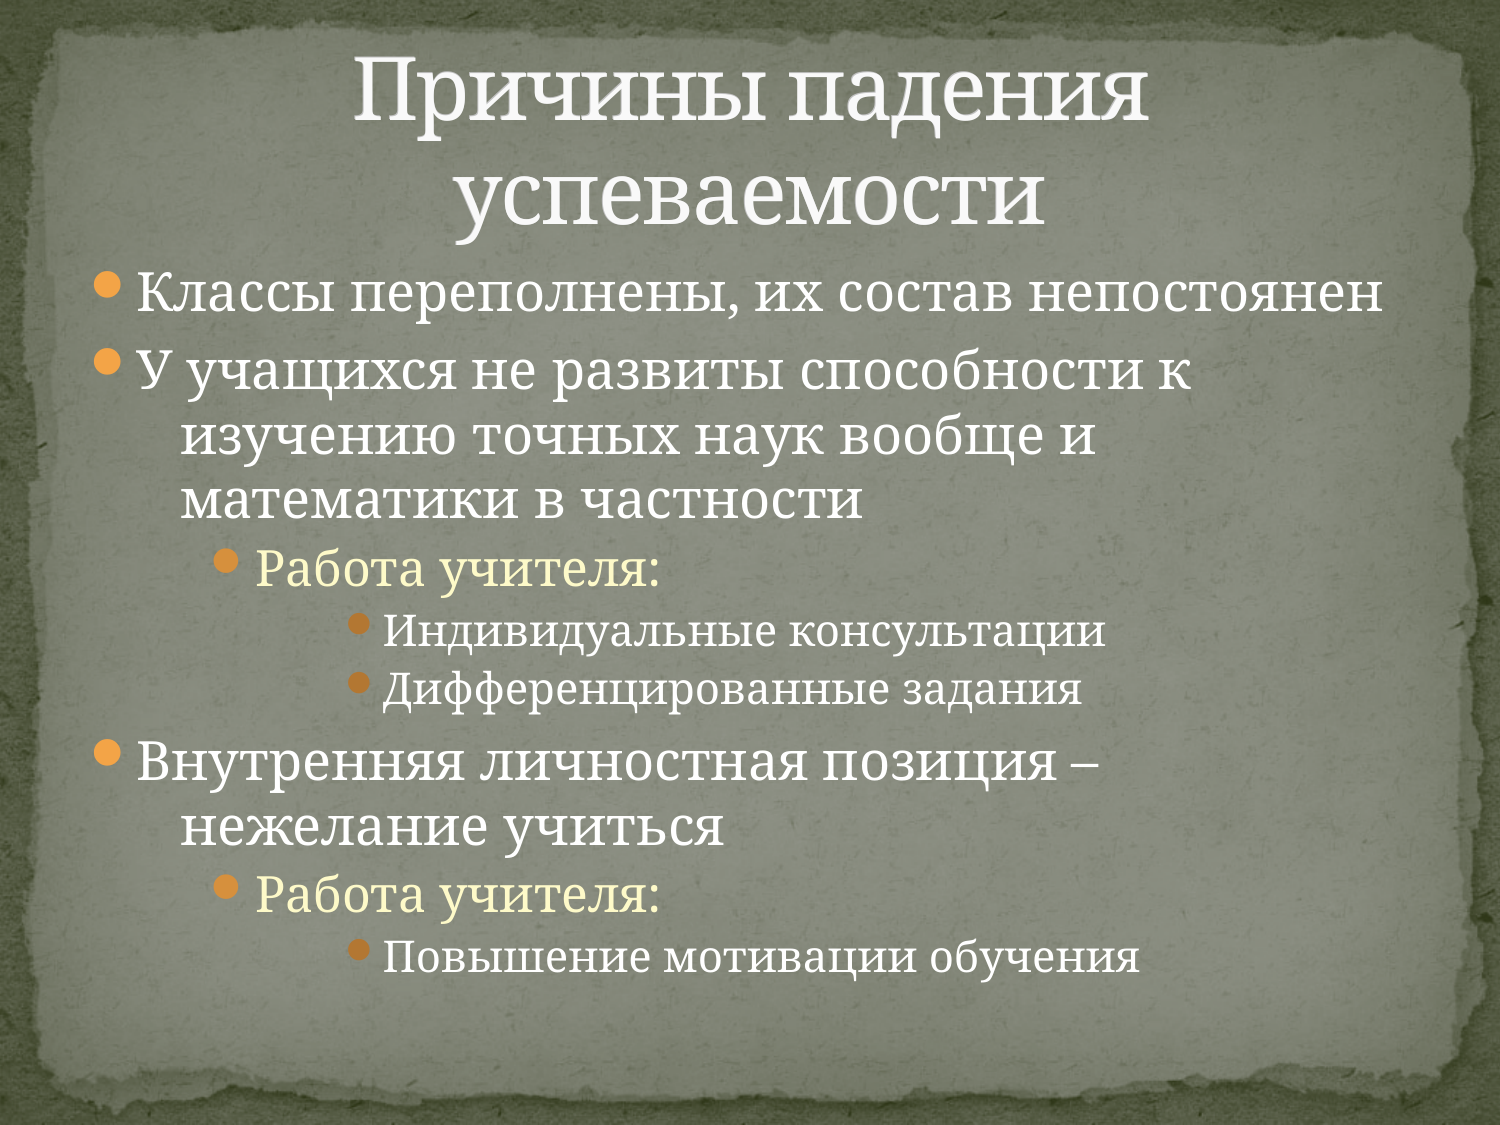

# Причины падения успеваемости
Классы переполнены, их состав непостоянен
У учащихся не развиты способности к изучению точных наук вообще и математики в частности
Работа учителя:
Индивидуальные консультации
Дифференцированные задания
Внутренняя личностная позиция – нежелание учиться
Работа учителя:
Повышение мотивации обучения